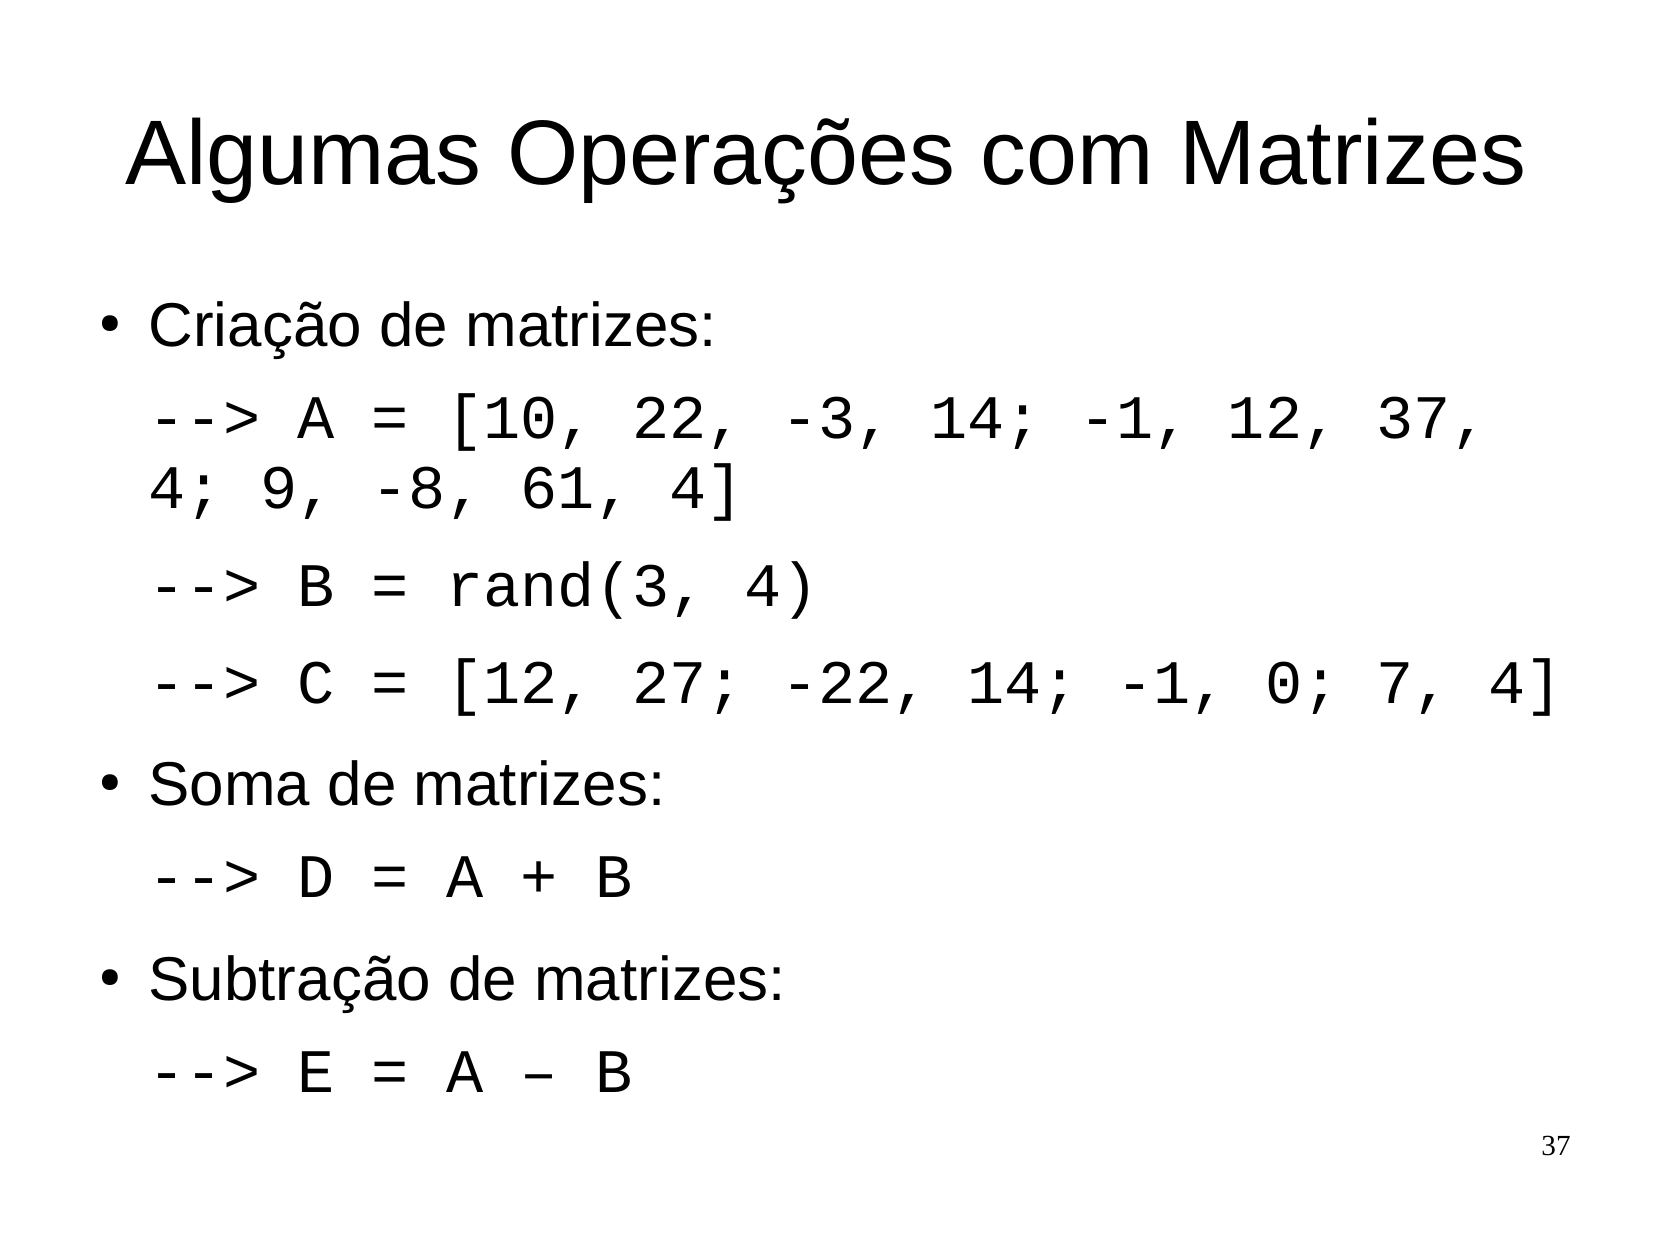

# Algumas Operações com Matrizes
Criação de matrizes:
--> A = [10, 22, -3, 14; -1, 12, 37, 4; 9, -8, 61, 4]
--> B = rand(3, 4)
--> C = [12, 27; -22, 14; -1, 0; 7, 4]
Soma de matrizes:
--> D = A + B
Subtração de matrizes:
--> E = A – B
37